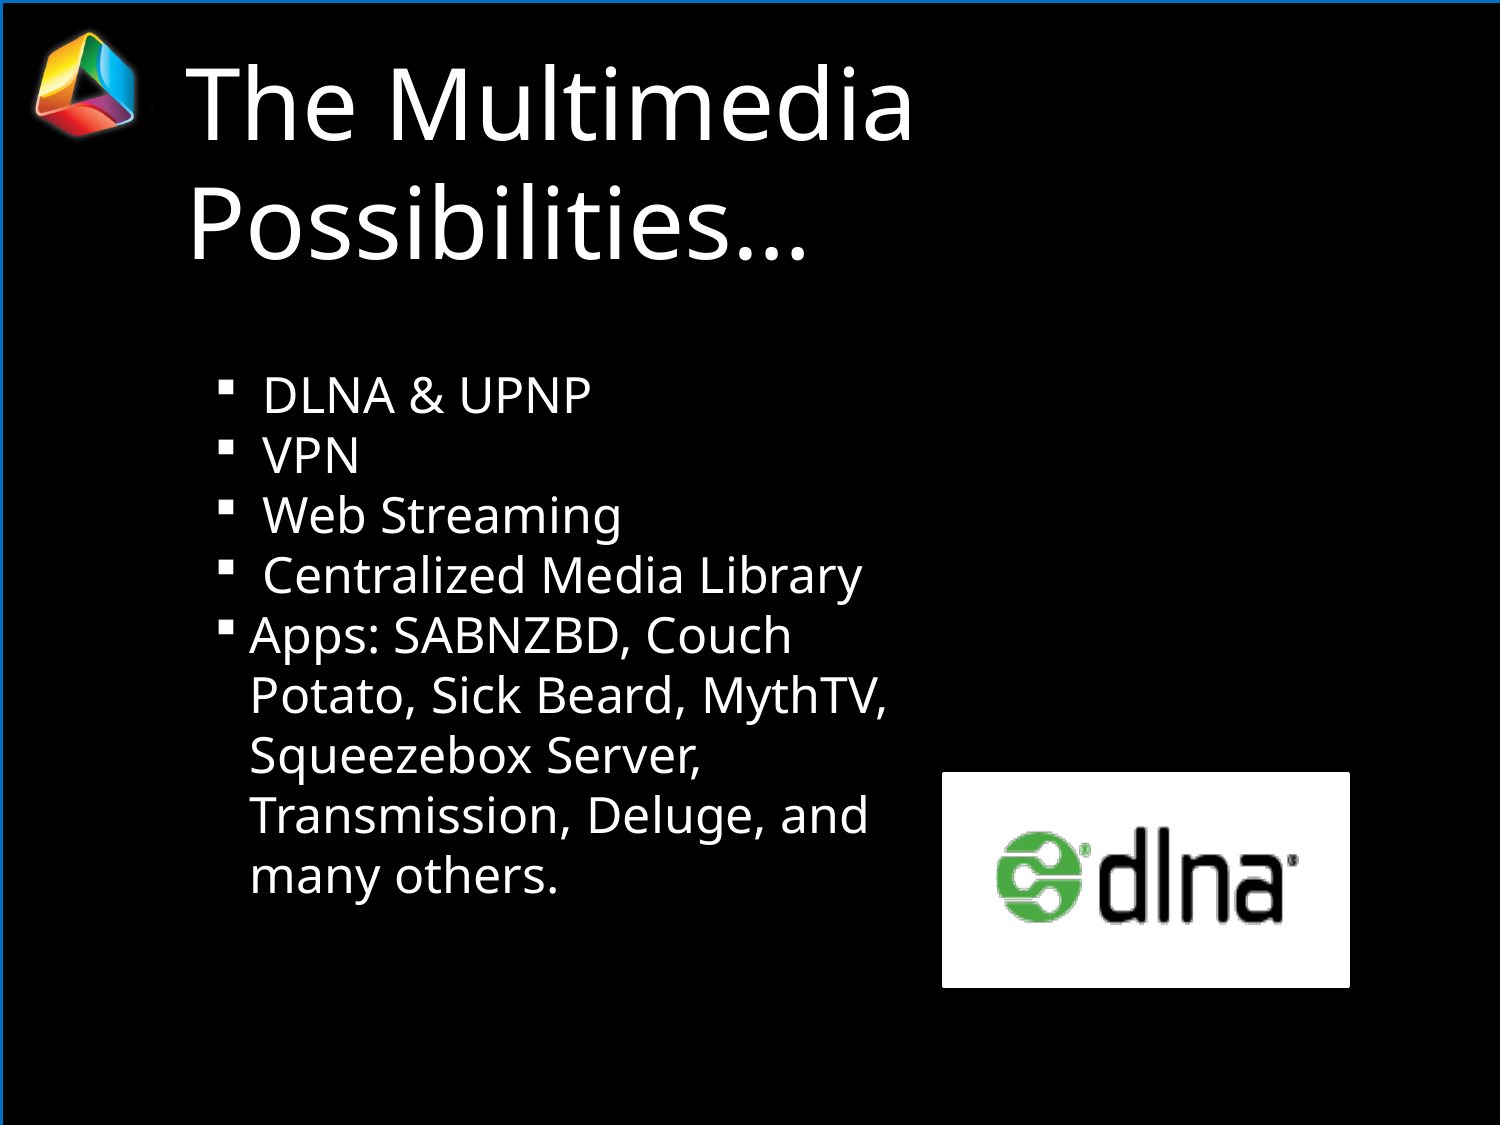

The Multimedia Possibilities…
# DLNA talk
 DLNA & UPNP
 VPN
 Web Streaming
 Centralized Media Library
Apps: SABNZBD, Couch Potato, Sick Beard, MythTV, Squeezebox Server, Transmission, Deluge, and many others.